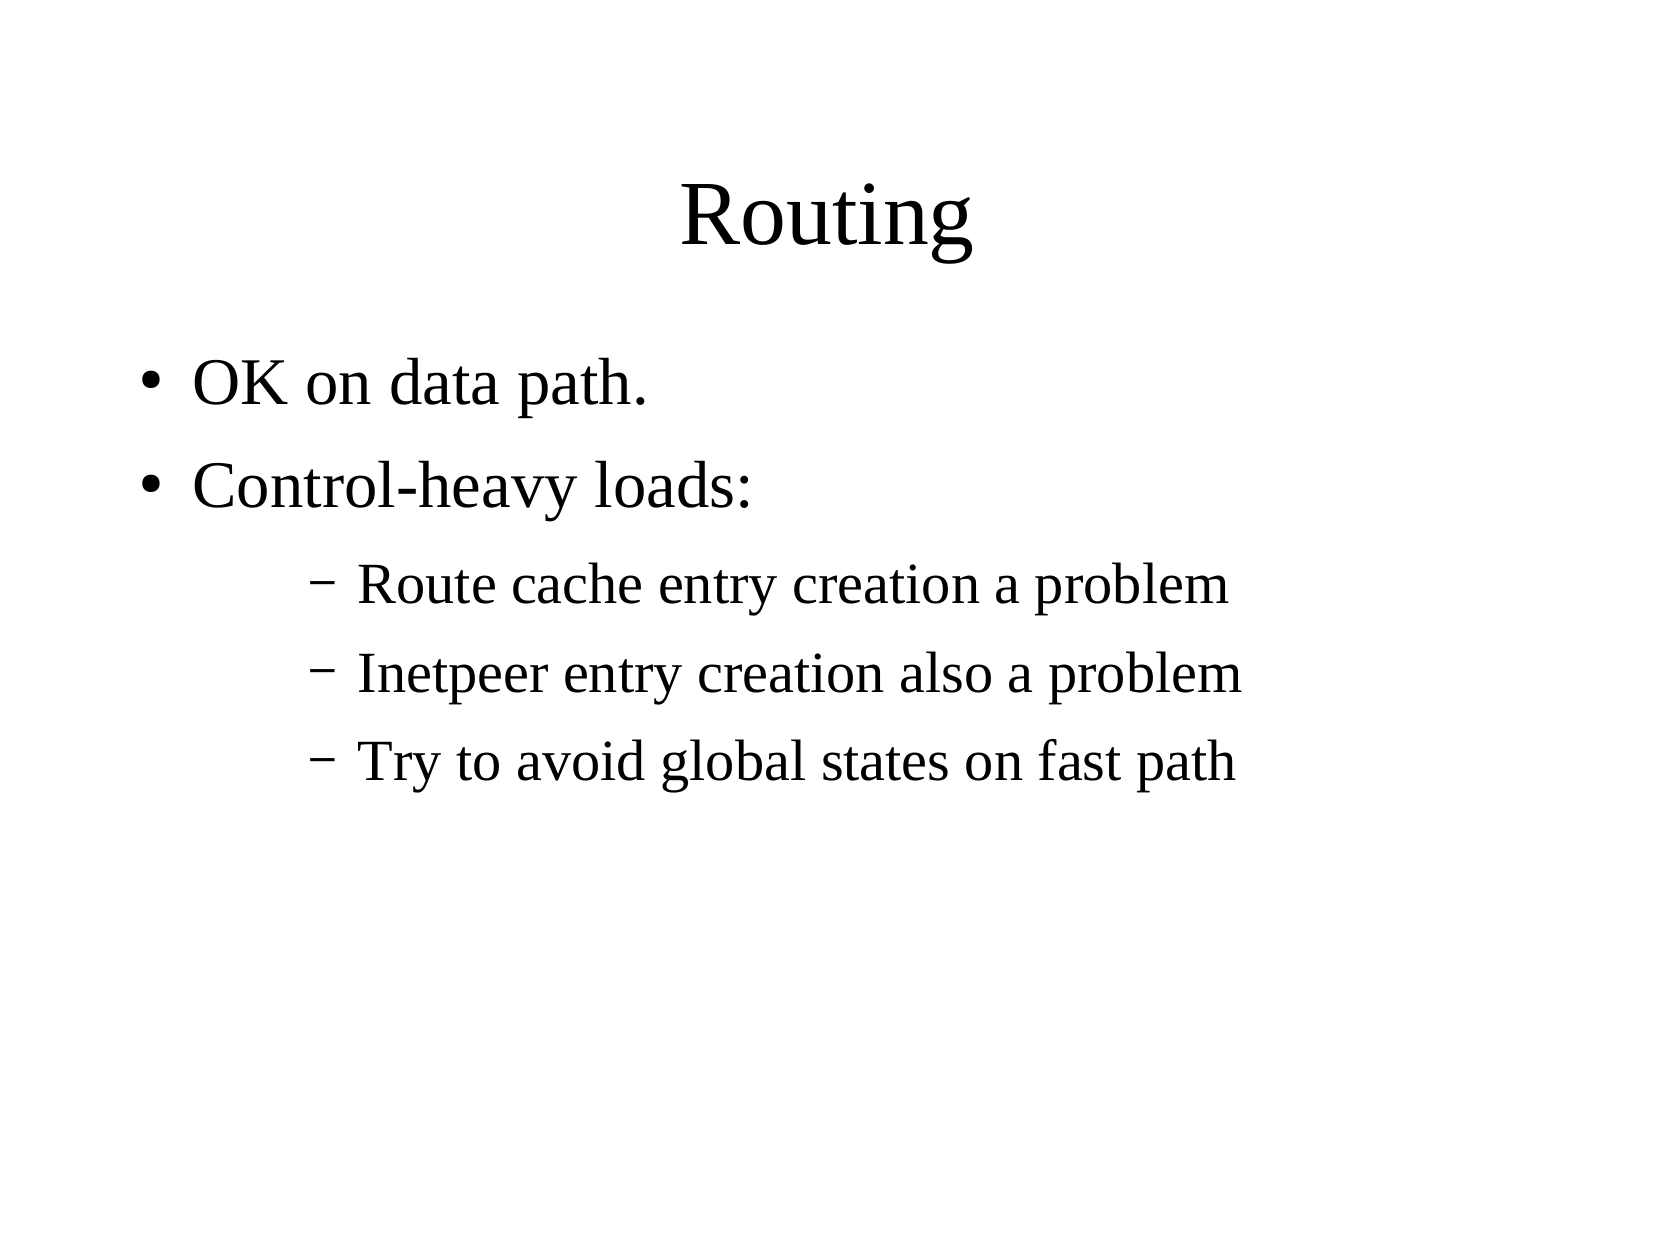

# Routing
OK on data path.
Control-heavy loads:
Route cache entry creation a problem
Inetpeer entry creation also a problem
Try to avoid global states on fast path